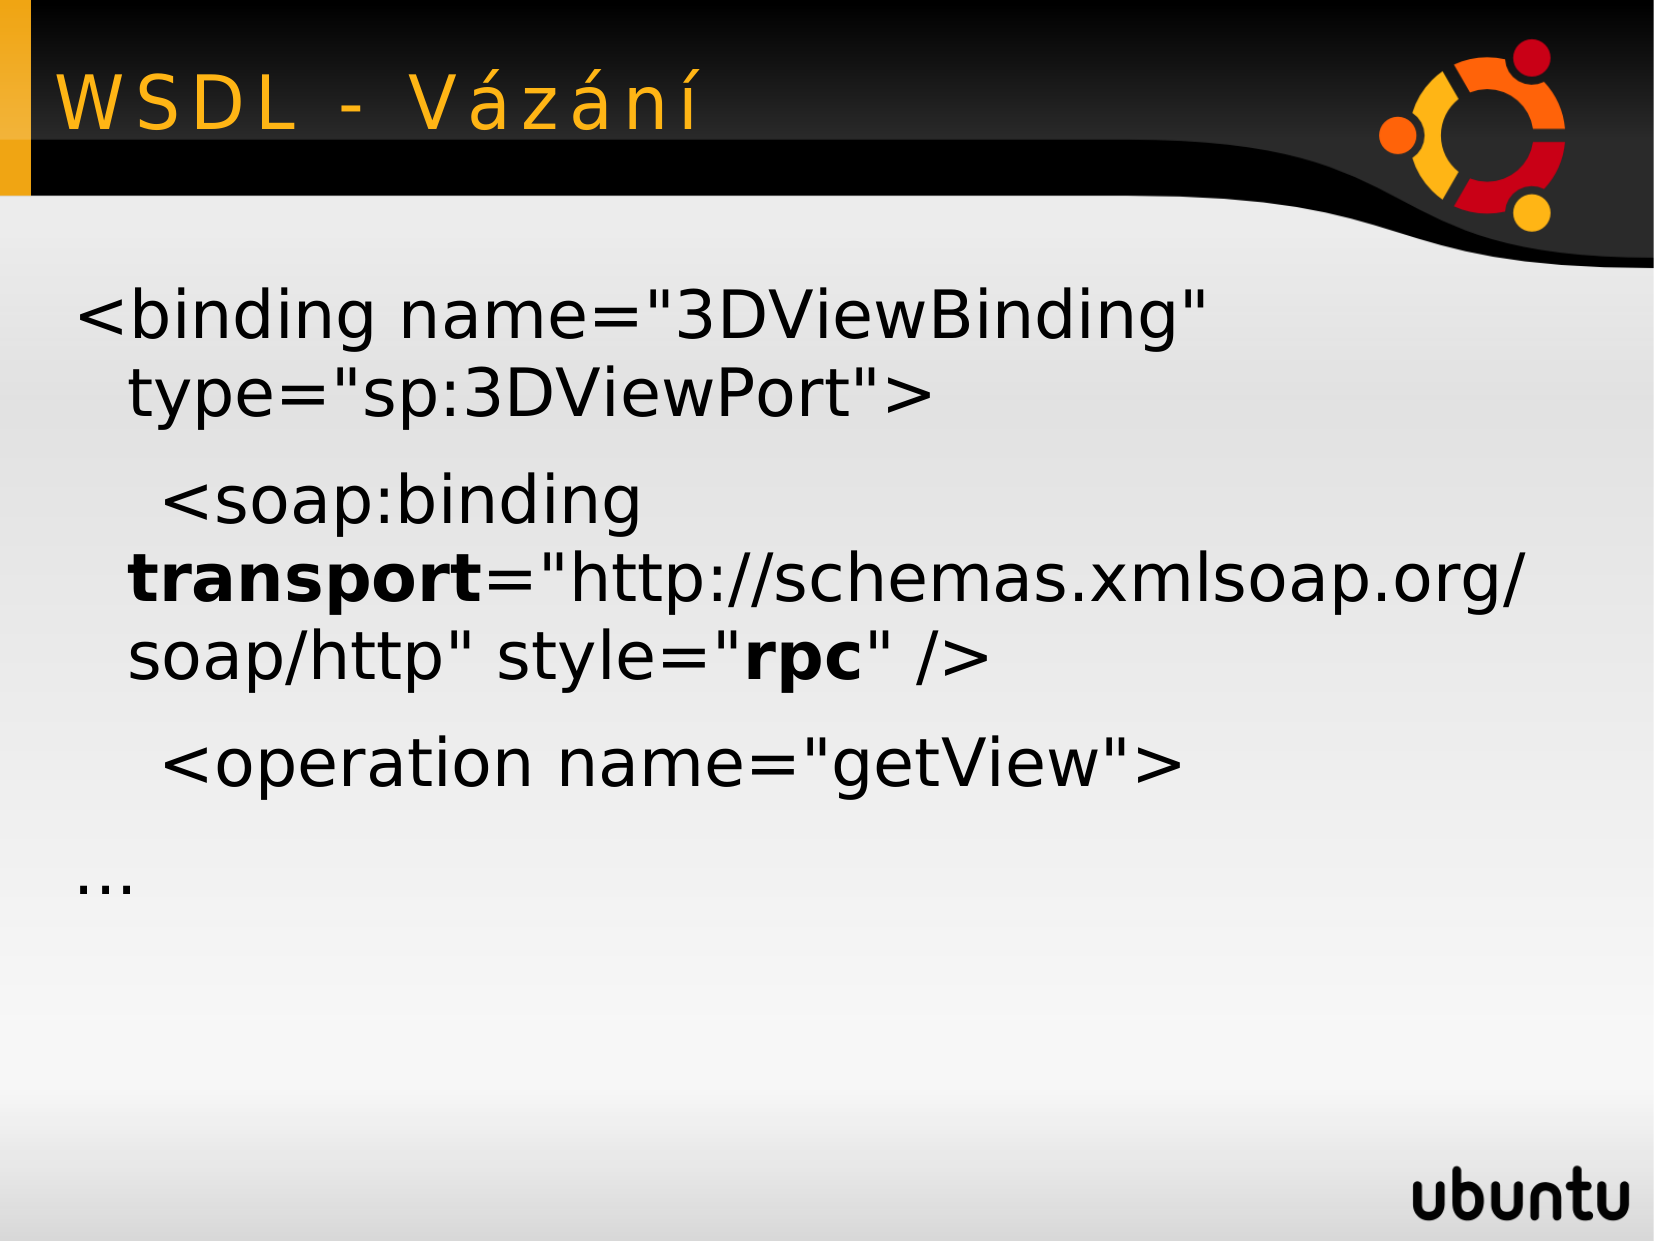

# WSDL - Vázání
<binding name="3DViewBinding" type="sp:3DViewPort">
 <soap:binding transport="http://schemas.xmlsoap.org/soap/http" style="rpc" />
 <operation name="getView">
...